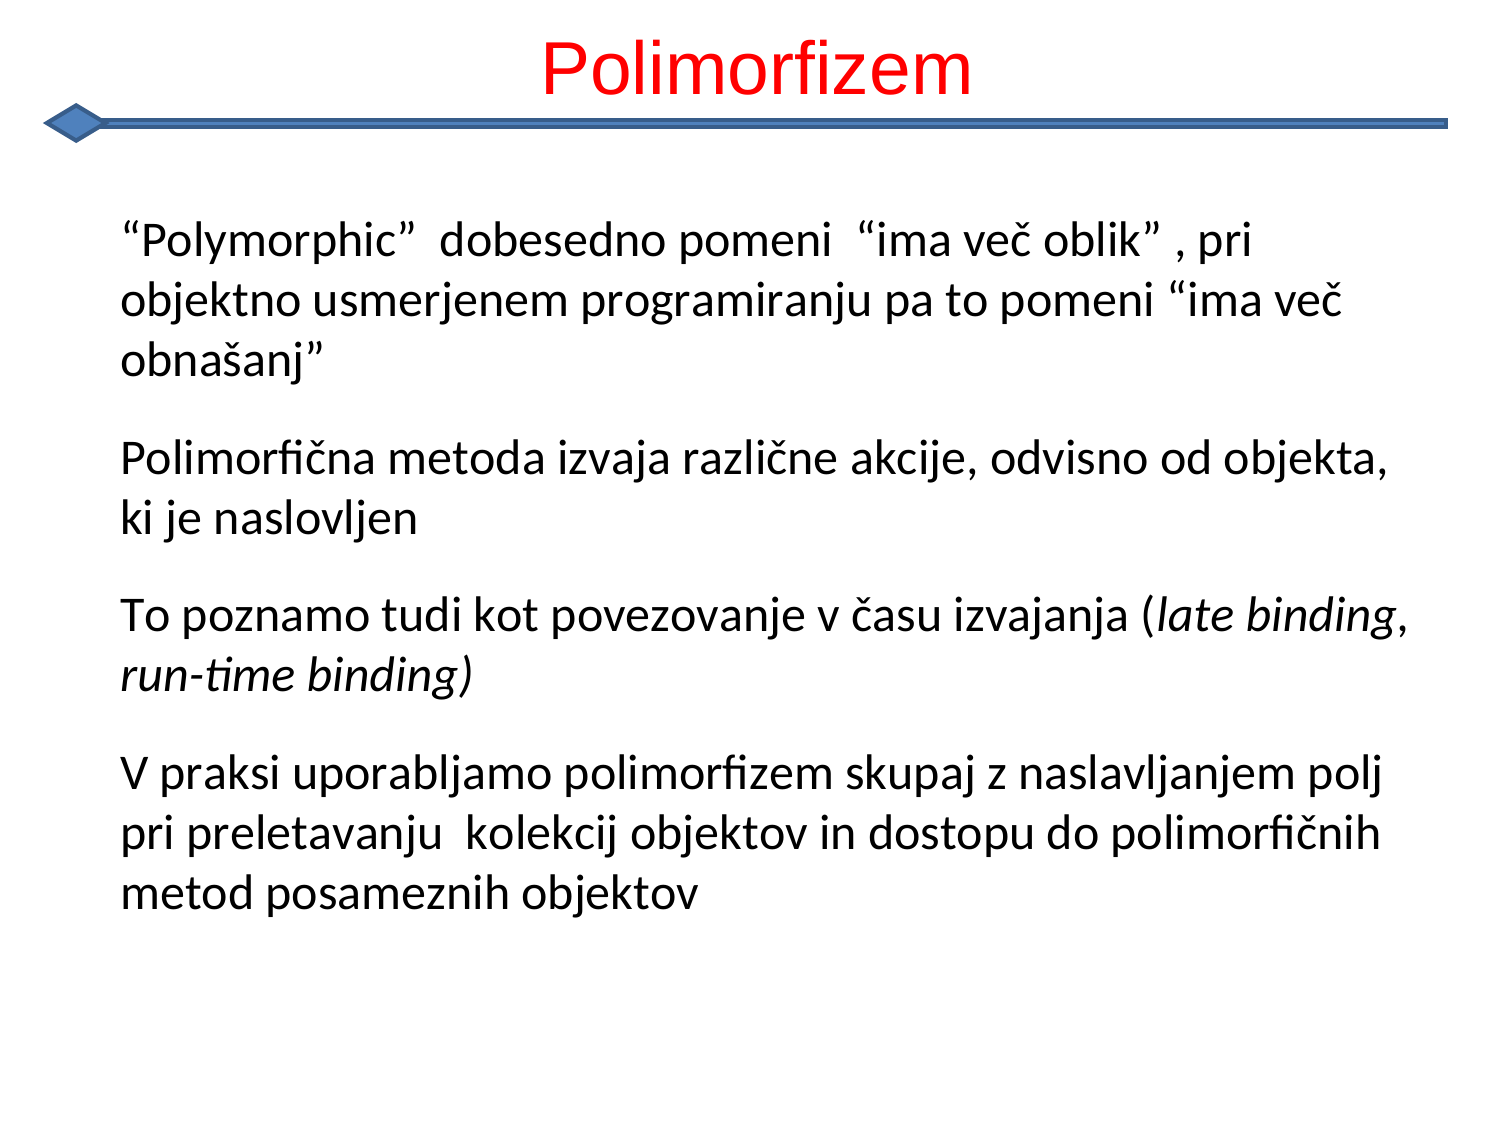

# Polimorfizem
“Polymorphic” dobesedno pomeni “ima več oblik” , pri objektno usmerjenem programiranju pa to pomeni “ima več obnašanj”
Polimorfična metoda izvaja različne akcije, odvisno od objekta, ki je naslovljen
To poznamo tudi kot povezovanje v času izvajanja (late binding, run-time binding)
V praksi uporabljamo polimorfizem skupaj z naslavljanjem polj pri preletavanju kolekcij objektov in dostopu do polimorfičnih metod posameznih objektov